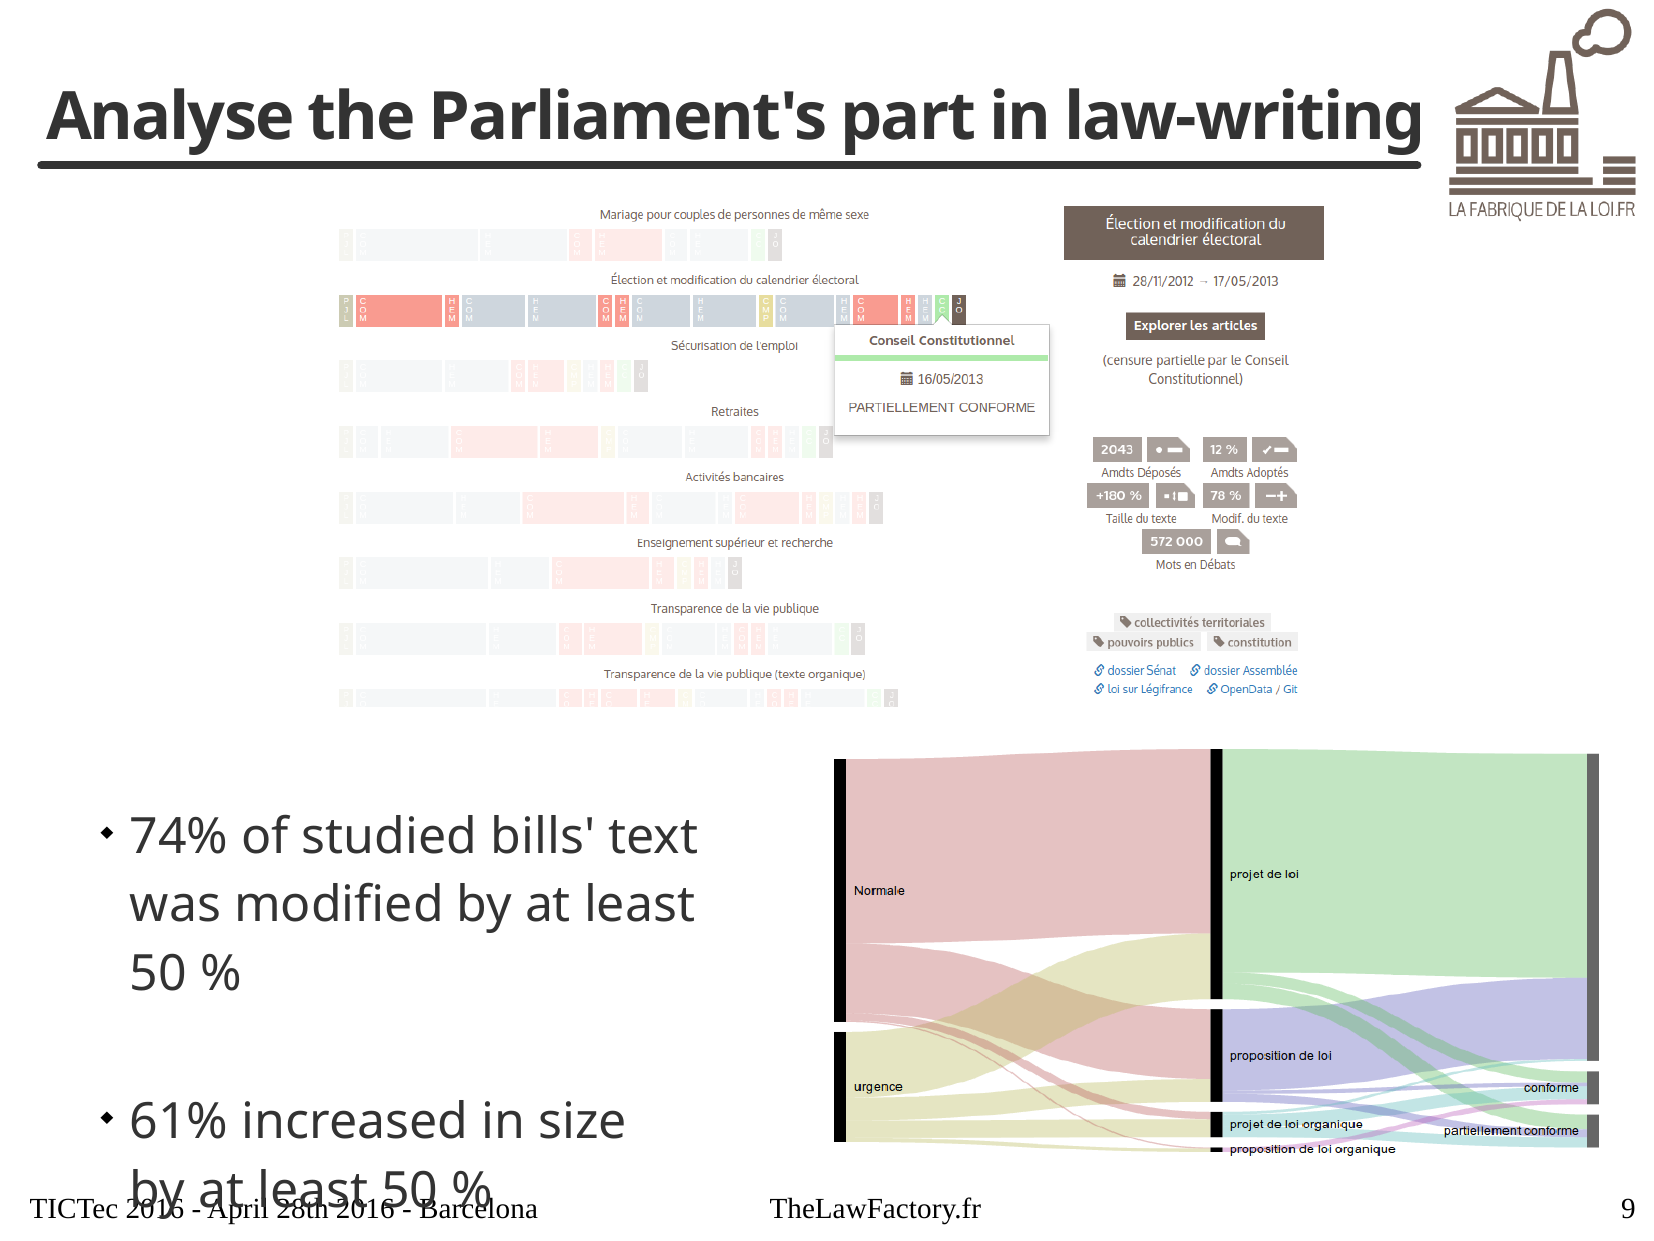

# Analyse the Parliament's part in law-writing
74% of studied bills' text was modified by at least 50 %
61% increased in size
by at least 50 %
TICTec 2016 - April 28th 2016 - Barcelona
TheLawFactory.fr
9